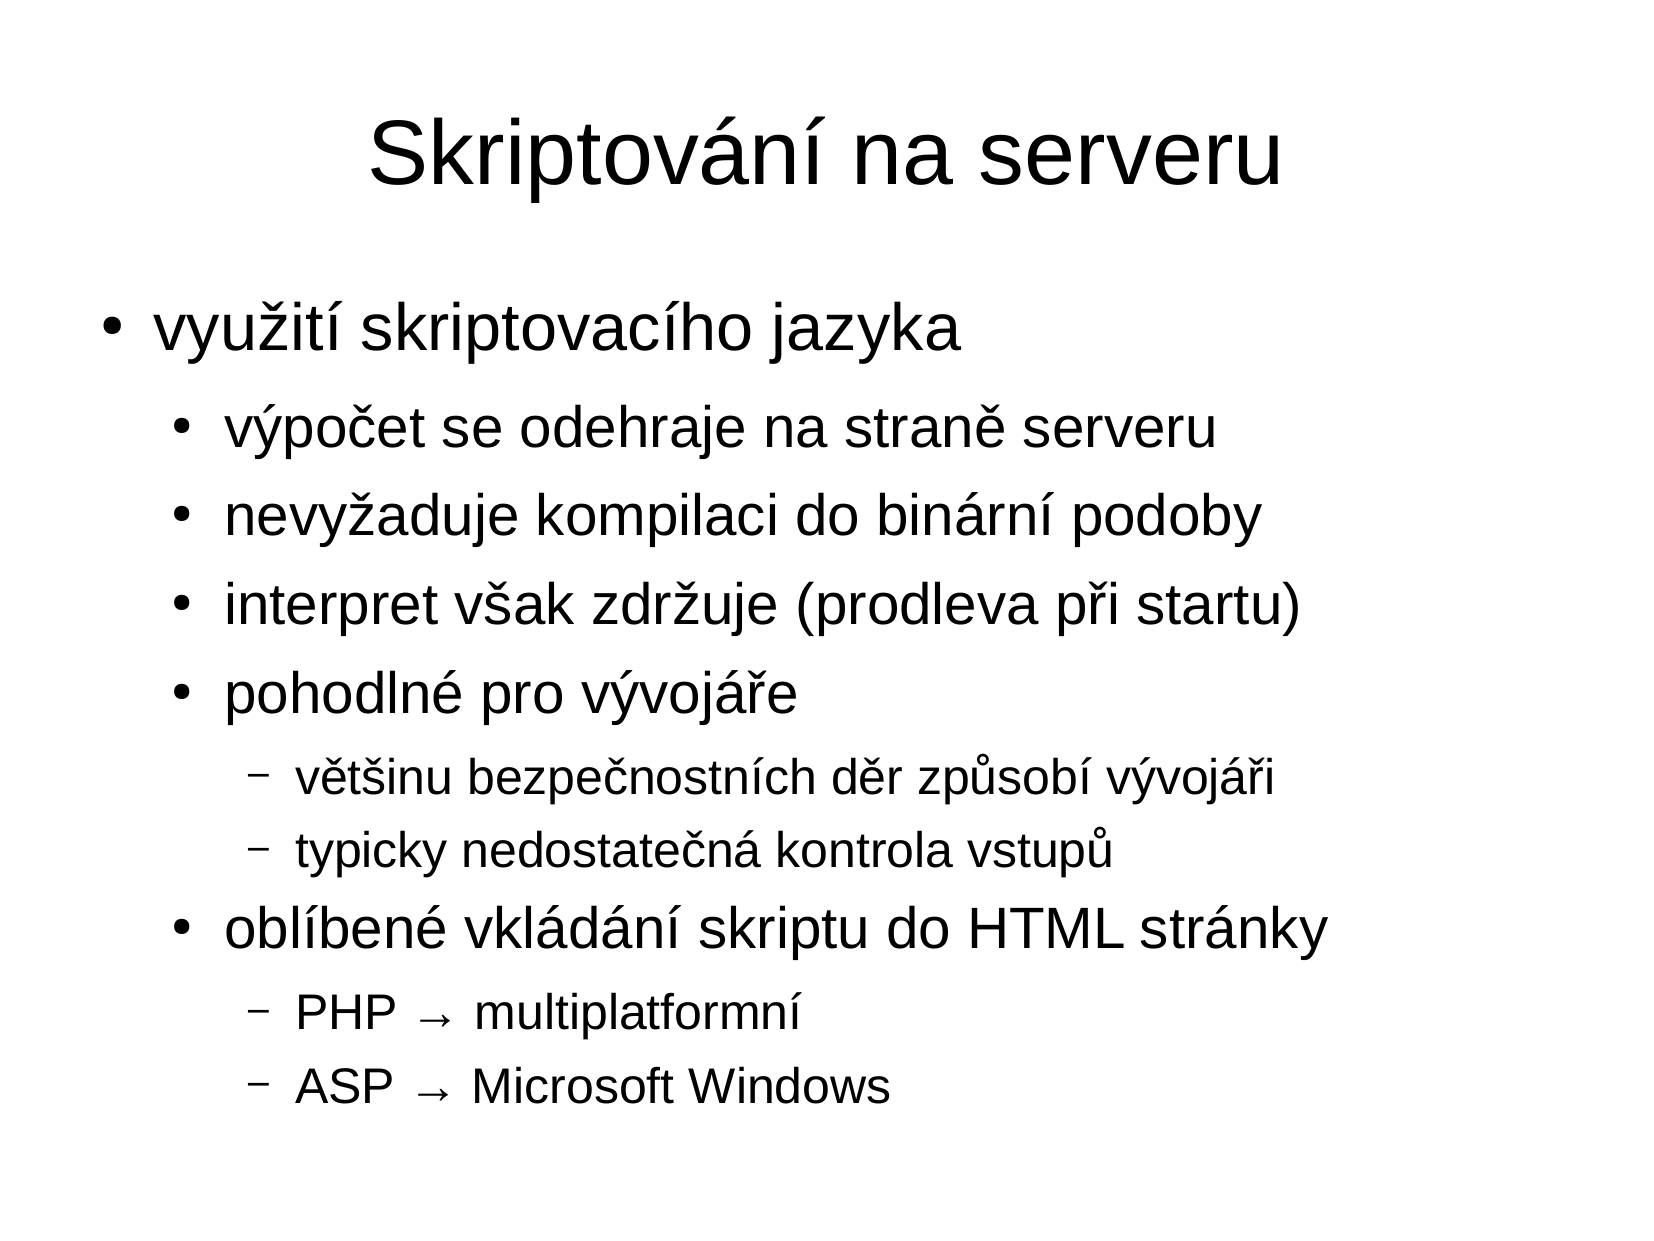

# Skriptování na serveru
využití skriptovacího jazyka
výpočet se odehraje na straně serveru
nevyžaduje kompilaci do binární podoby
interpret však zdržuje (prodleva při startu)
pohodlné pro vývojáře
většinu bezpečnostních děr způsobí vývojáři
typicky nedostatečná kontrola vstupů
oblíbené vkládání skriptu do HTML stránky
PHP → multiplatformní
ASP → Microsoft Windows